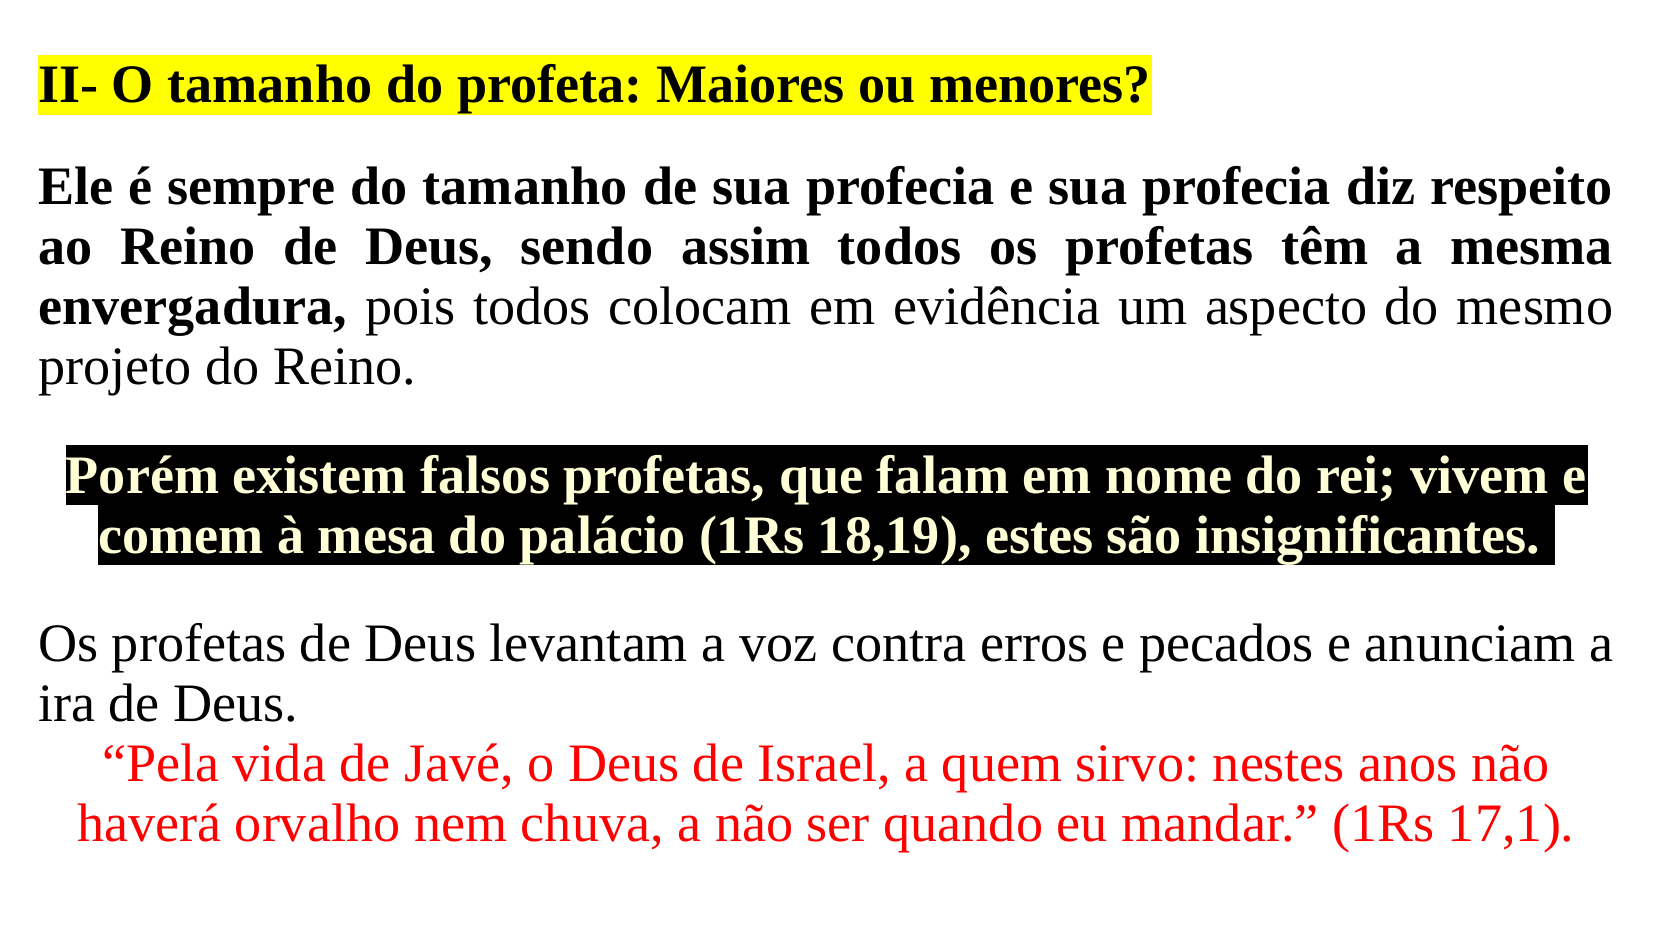

II- O tamanho do profeta: Maiores ou menores?
Ele é sempre do tamanho de sua profecia e sua profecia diz respeito ao Reino de Deus, sendo assim todos os profetas têm a mesma envergadura, pois todos colocam em evidência um aspecto do mesmo projeto do Reino.
Porém existem falsos profetas, que falam em nome do rei; vivem e comem à mesa do palácio (1Rs 18,19), estes são insignificantes.
Os profetas de Deus levantam a voz contra erros e pecados e anunciam a ira de Deus.
“Pela vida de Javé, o Deus de Israel, a quem sirvo: nestes anos não haverá orvalho nem chuva, a não ser quando eu mandar.” (1Rs 17,1).